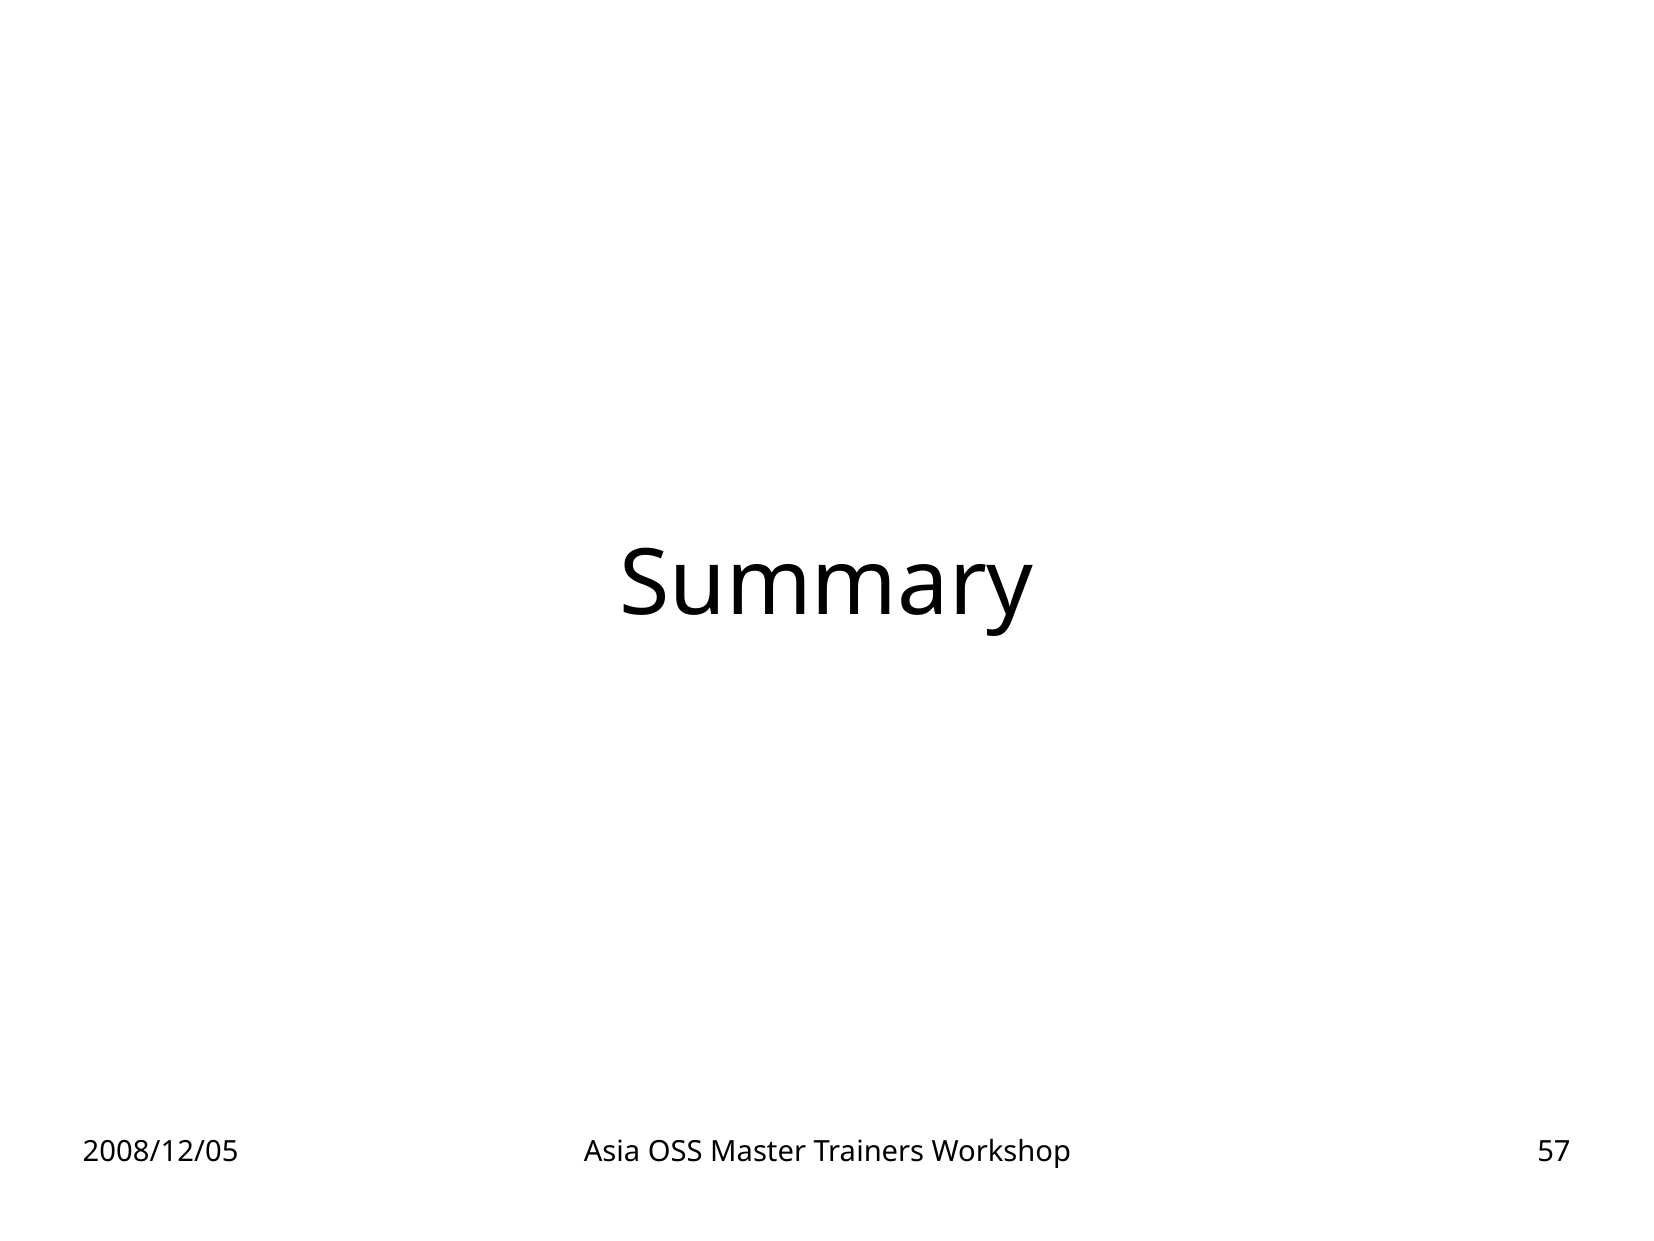

# Summary
2008/12/05
Asia OSS Master Trainers Workshop
57